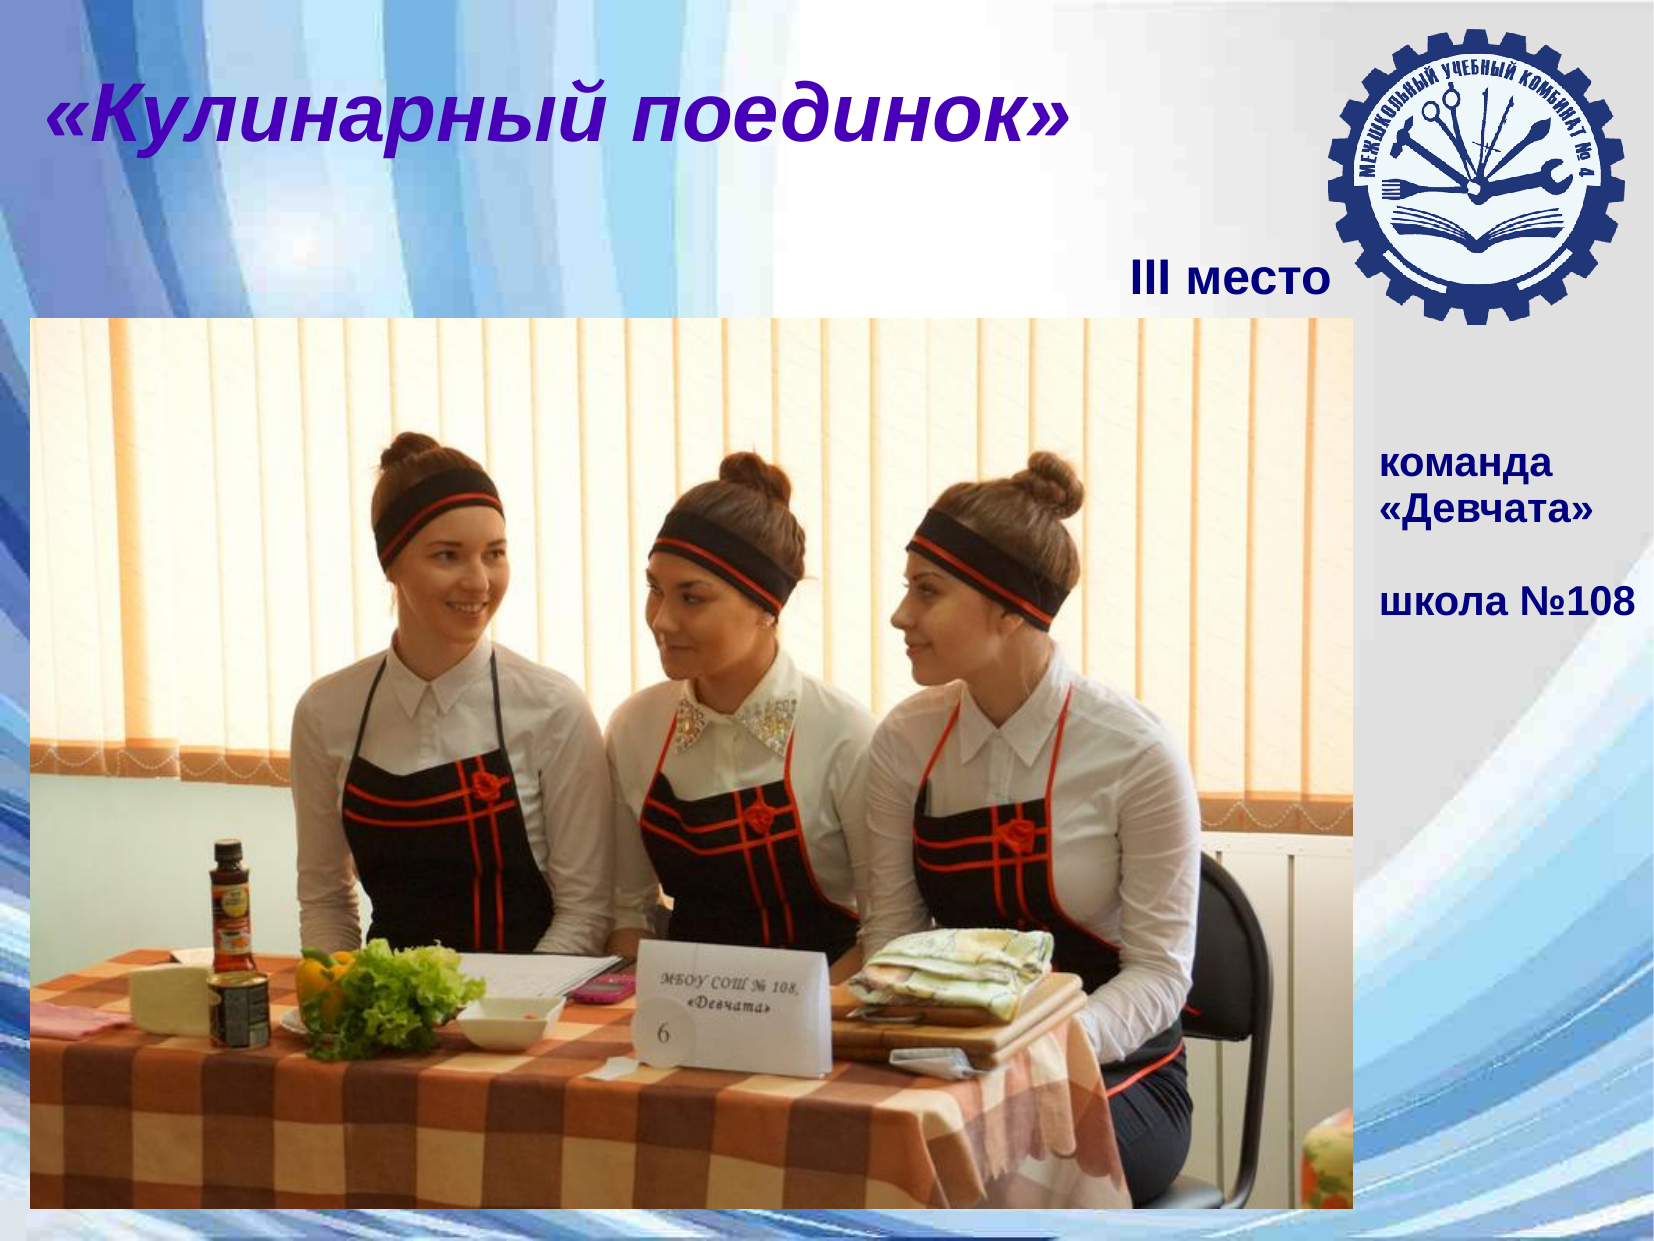

«Кулинарный поединок»
III место
команда «Девчата»
школа №108